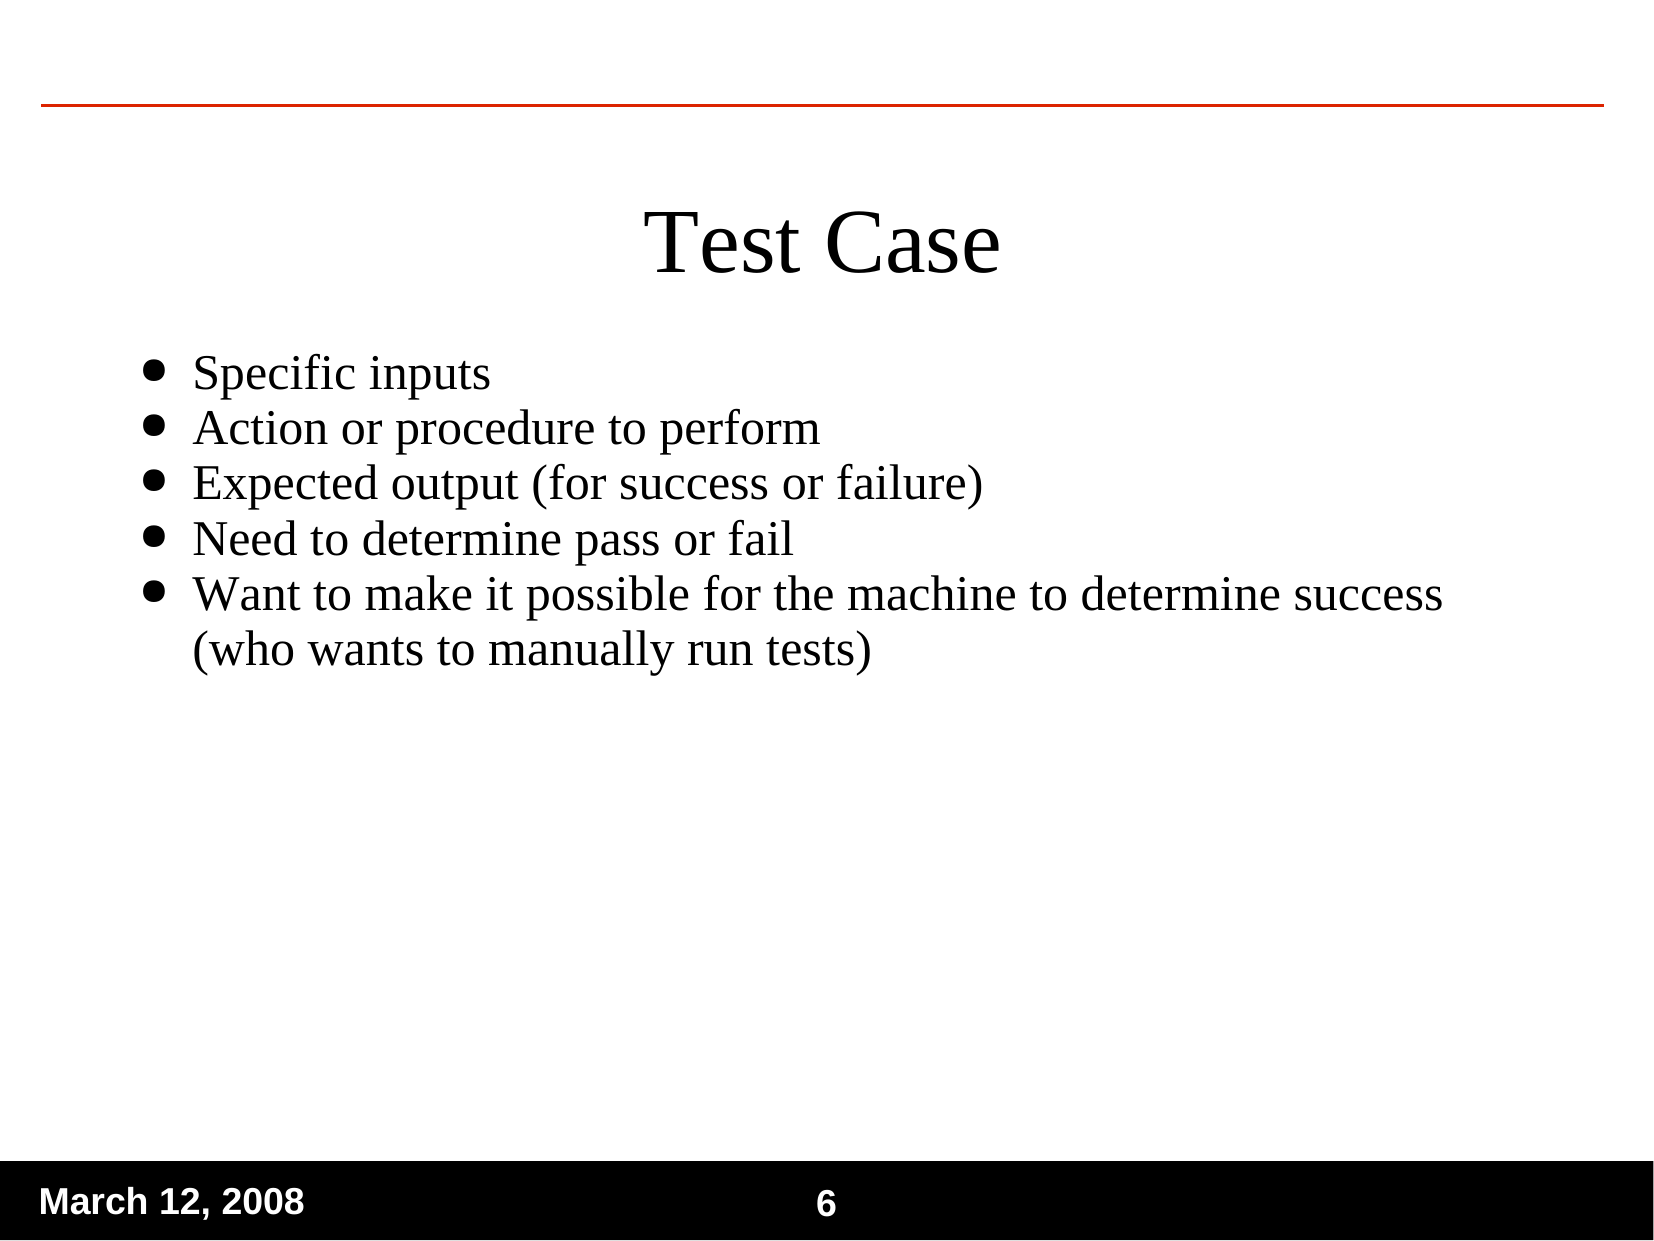

# Test Case
Specific inputs
Action or procedure to perform
Expected output (for success or failure)
Need to determine pass or fail
Want to make it possible for the machine to determine success (who wants to manually run tests)